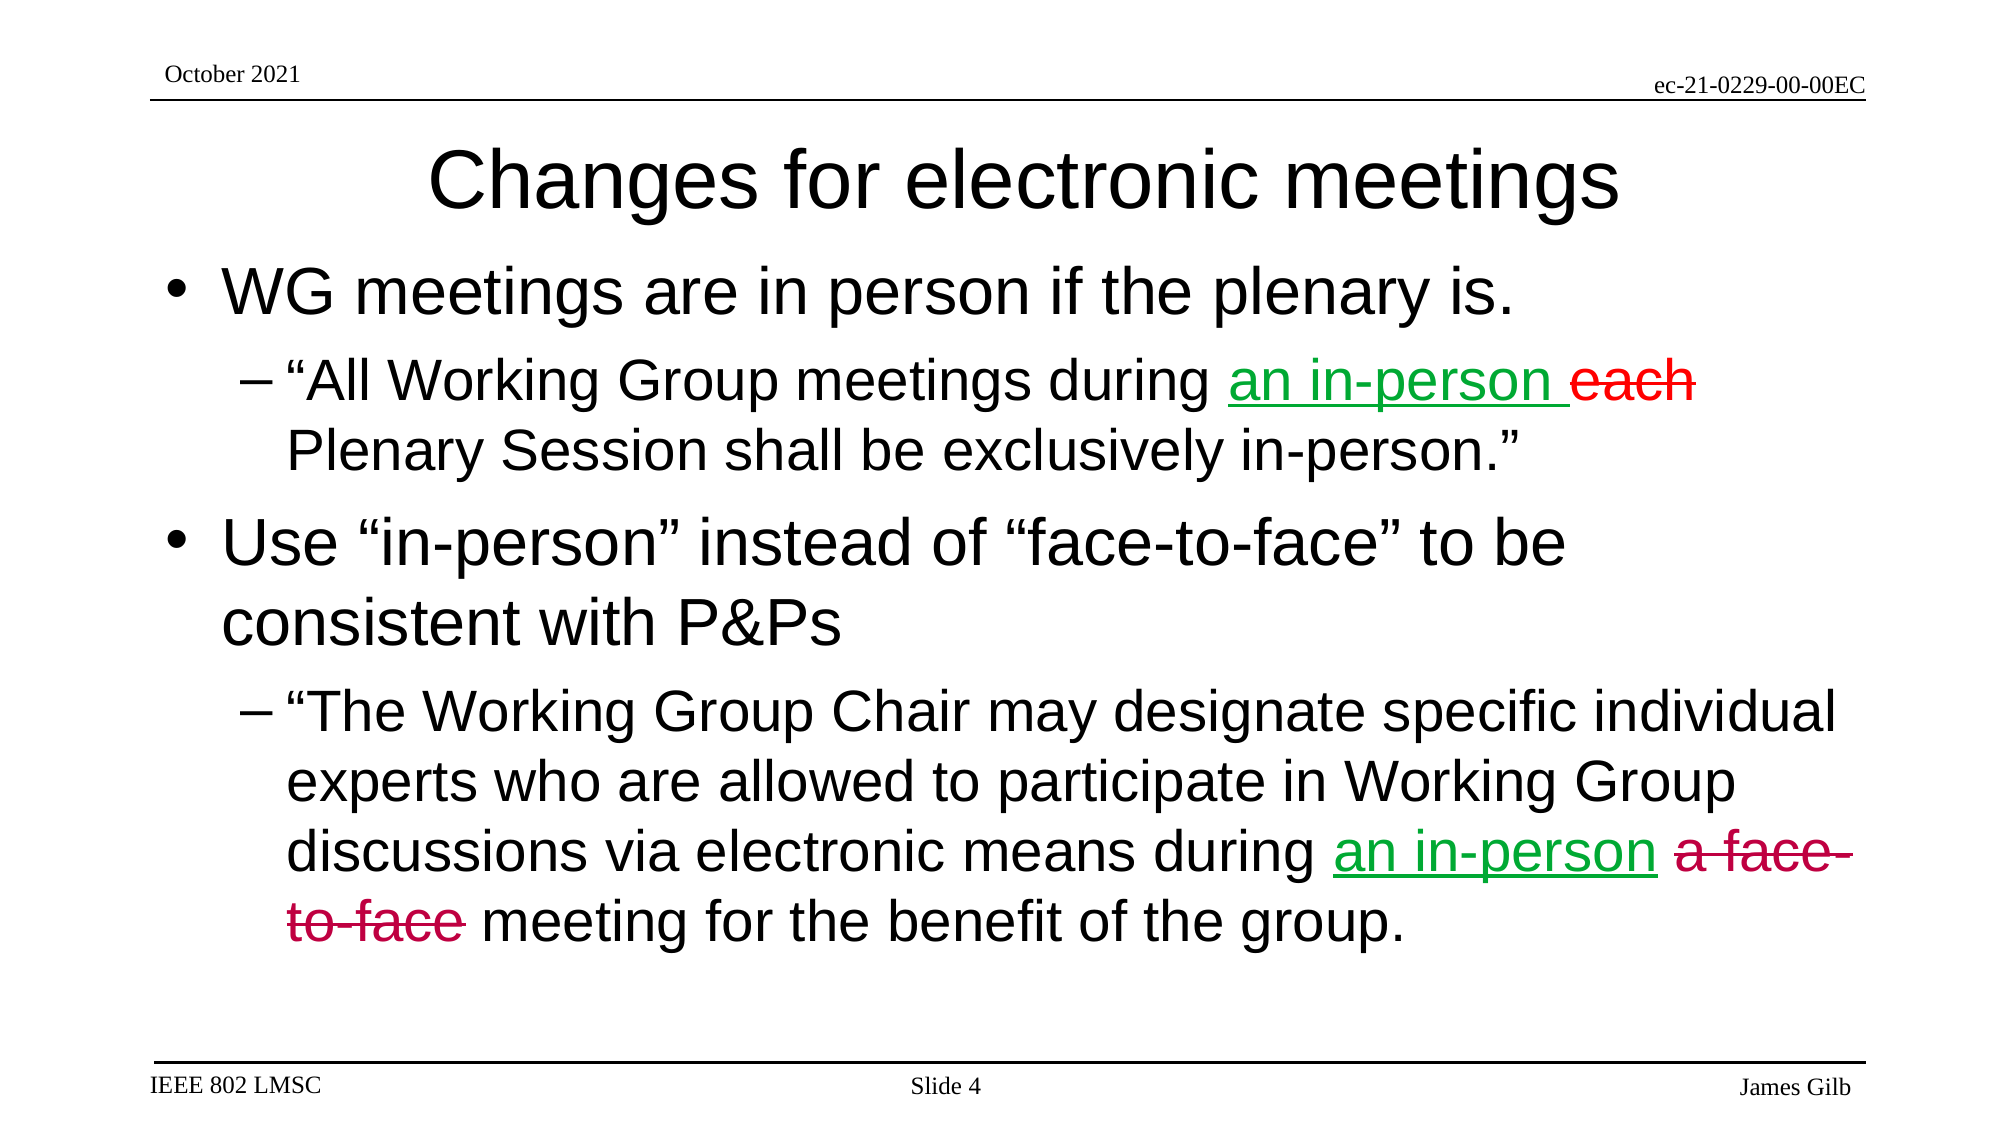

# Changes for electronic meetings
WG meetings are in person if the plenary is.
“All Working Group meetings during an in-person each Plenary Session shall be exclusively in-person.”
Use “in-person” instead of “face-to-face” to be consistent with P&Ps
“The Working Group Chair may designate specific individual experts who are allowed to participate in Working Group discussions via electronic means during an in-person a face-to-face meeting for the benefit of the group.
4